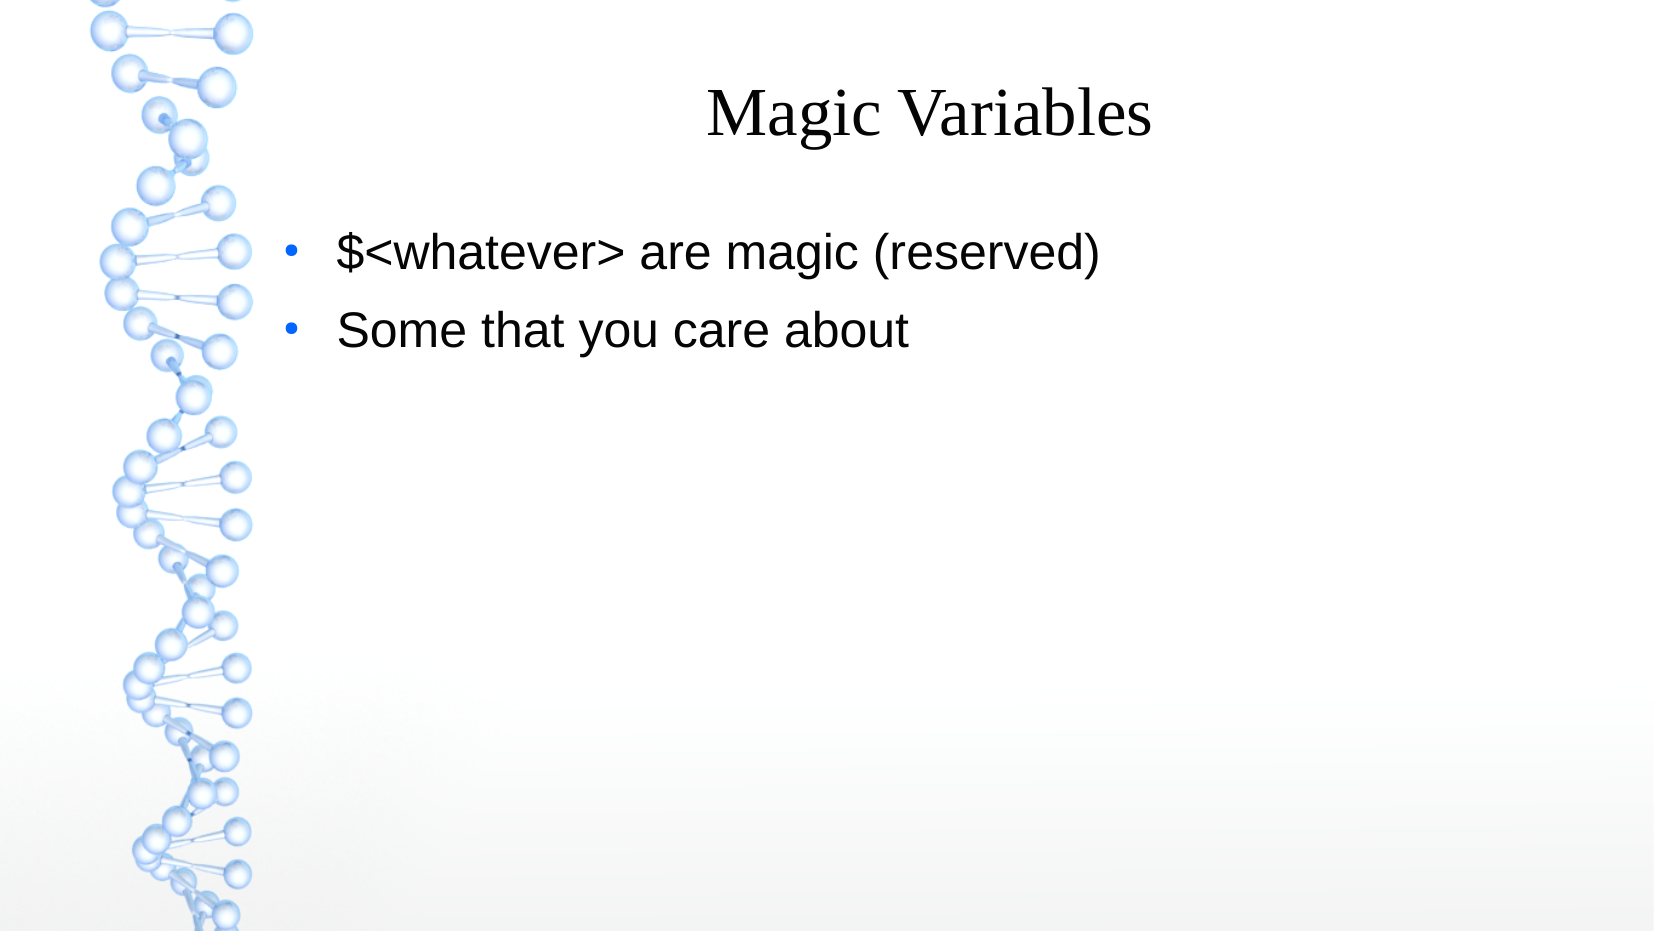

# Magic Variables
$<whatever> are magic (reserved)
Some that you care about